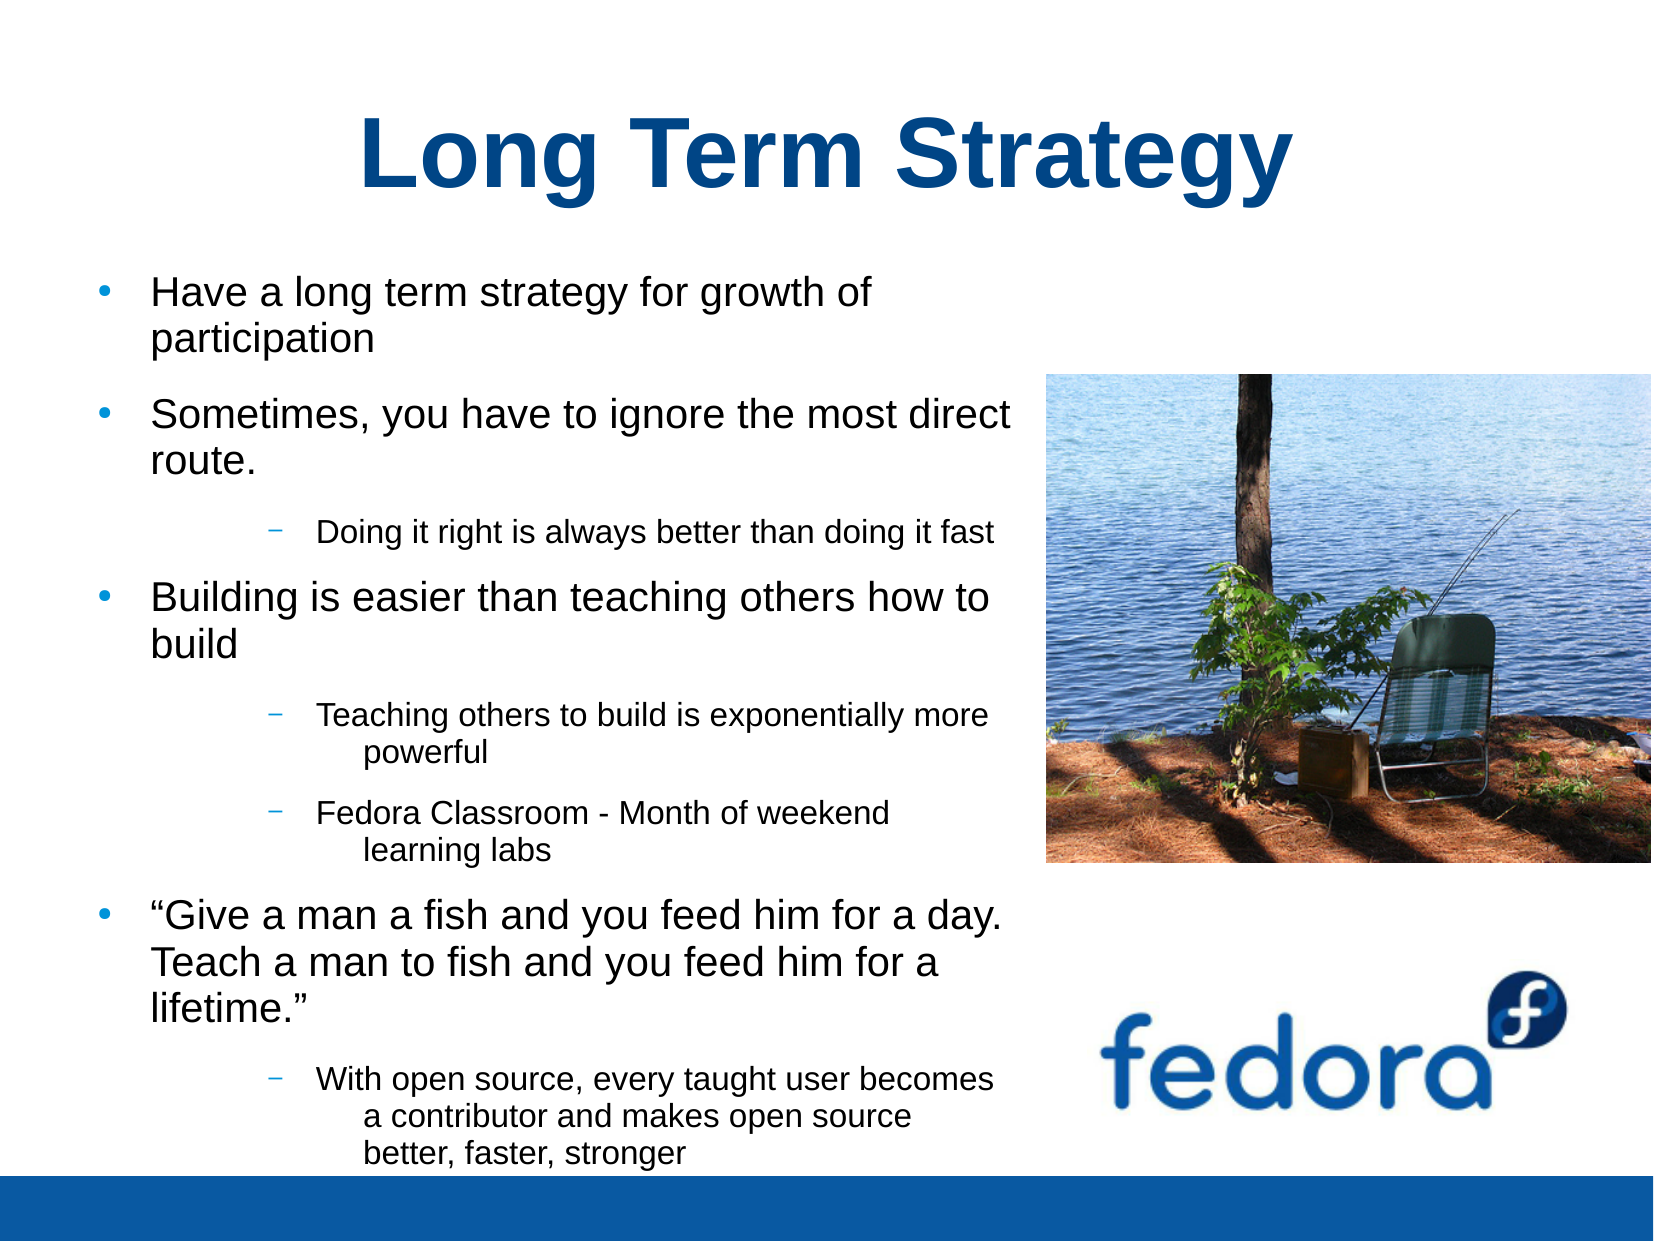

# Long Term Strategy
Have a long term strategy for growth of participation
Sometimes, you have to ignore the most direct route.
Doing it right is always better than doing it fast
Building is easier than teaching others how to build
Teaching others to build is exponentially more powerful
Fedora Classroom - Month of weekend learning labs
“Give a man a fish and you feed him for a day. Teach a man to fish and you feed him for a lifetime.”
With open source, every taught user becomes a contributor and makes open source better, faster, stronger